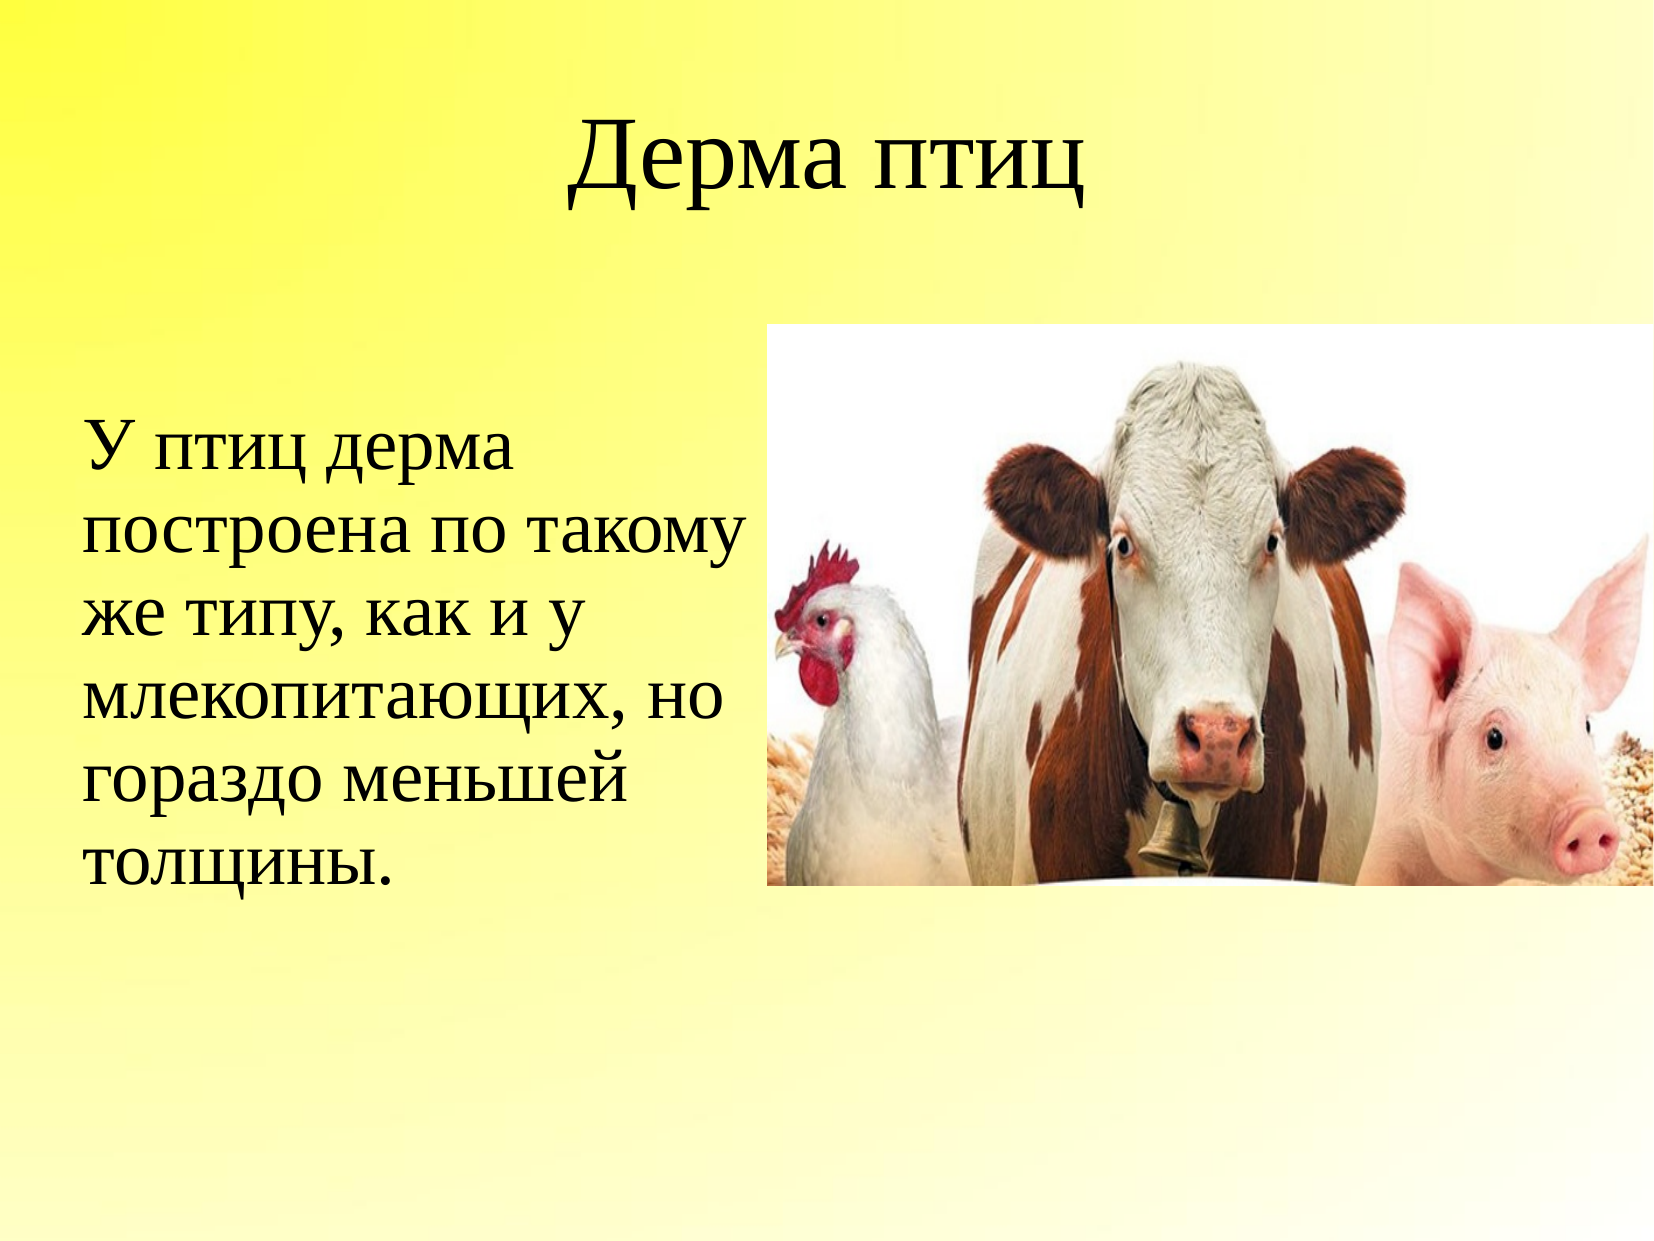

Дерма птиц
# У птиц дерма построена по такому же типу, как и у млекопитающих, но гораздо меньшей толщины.